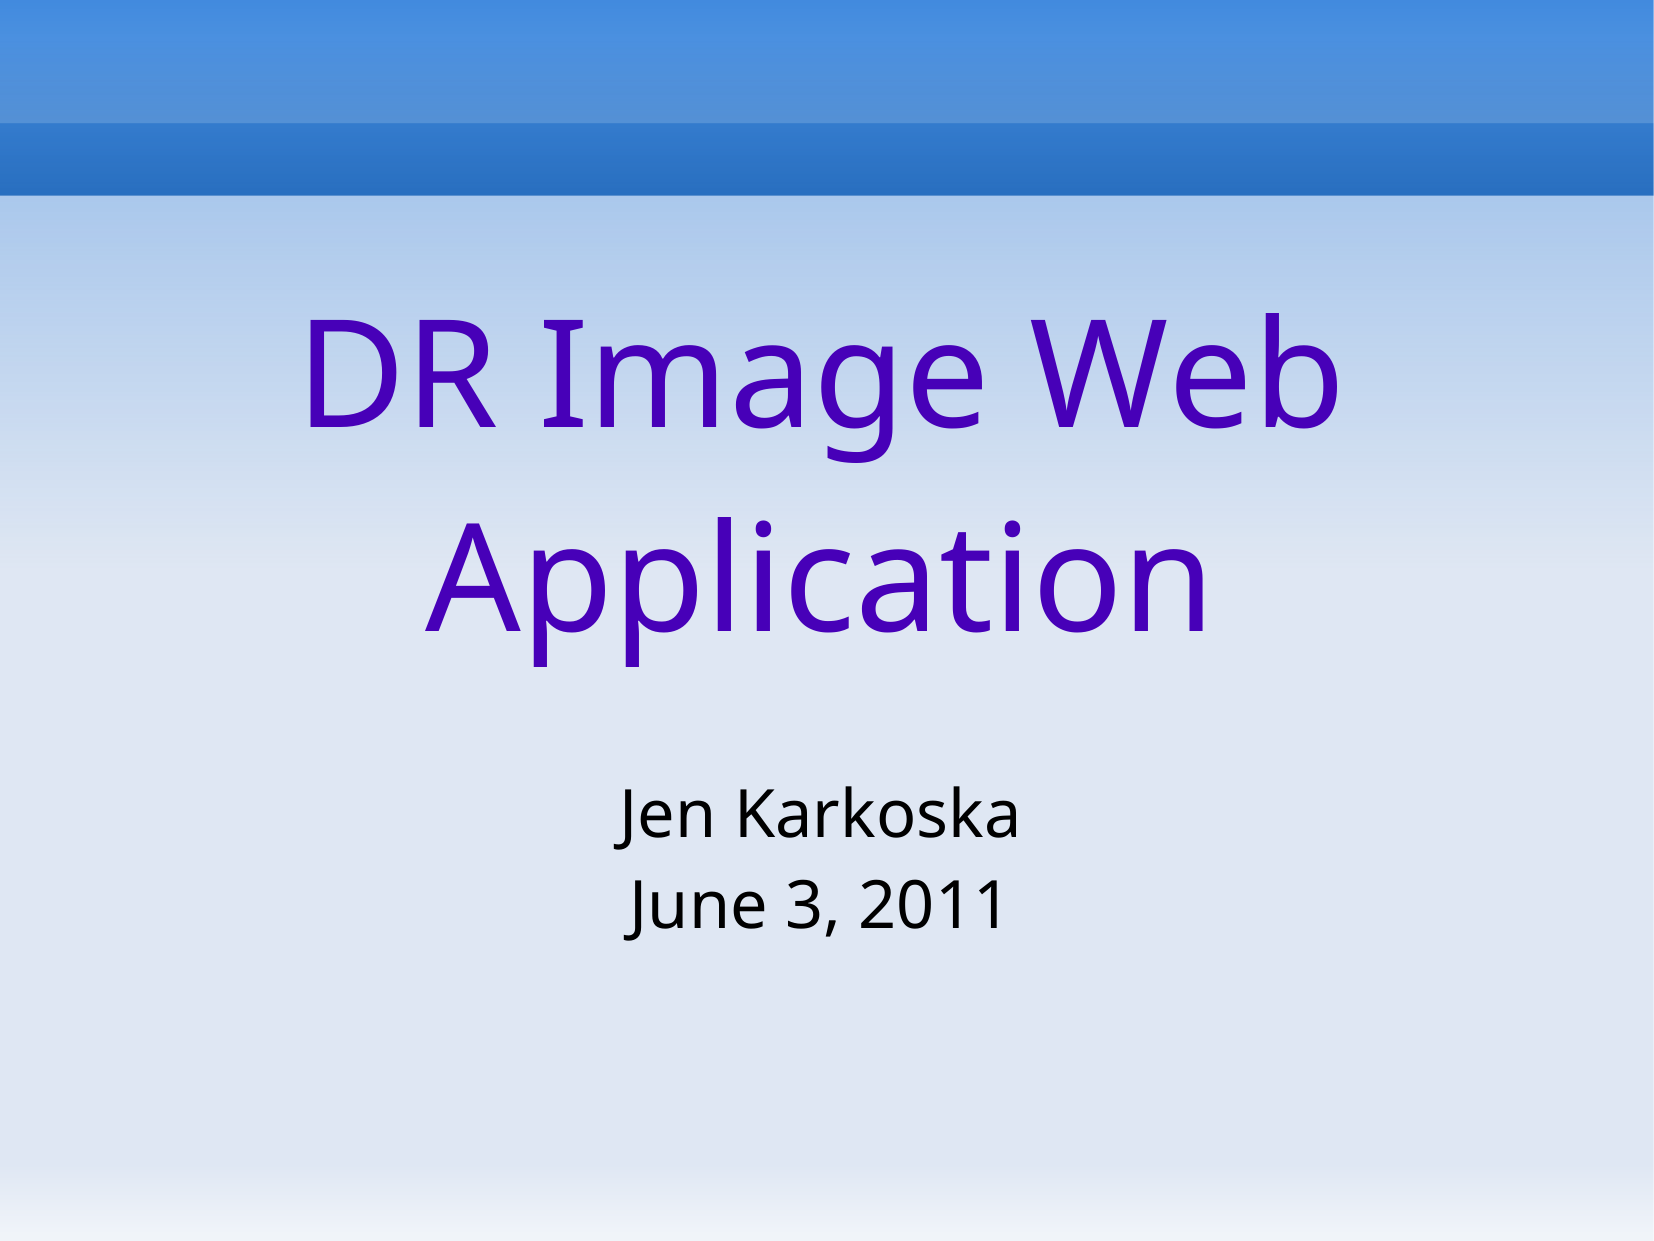

# DR Image Web Application
Jen Karkoska
June 3, 2011